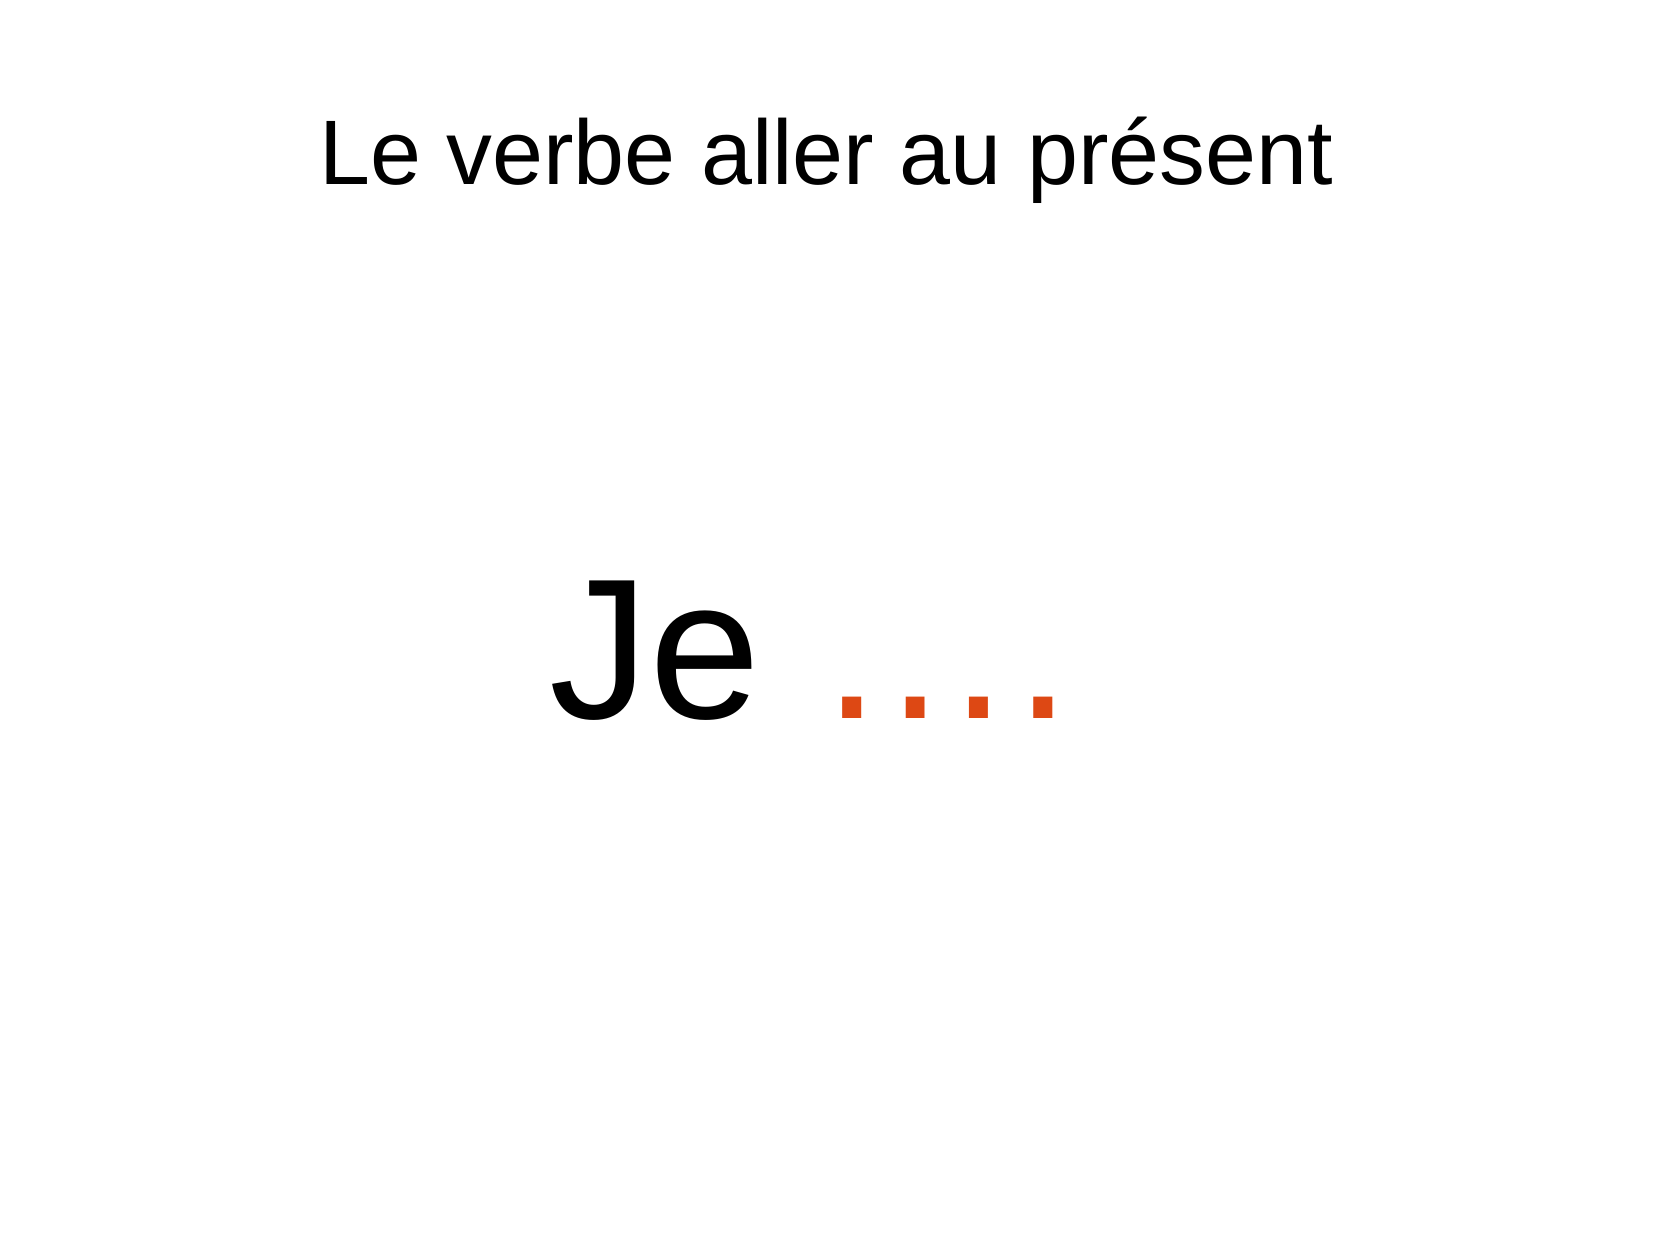

# Le verbe aller au présent
Je ….